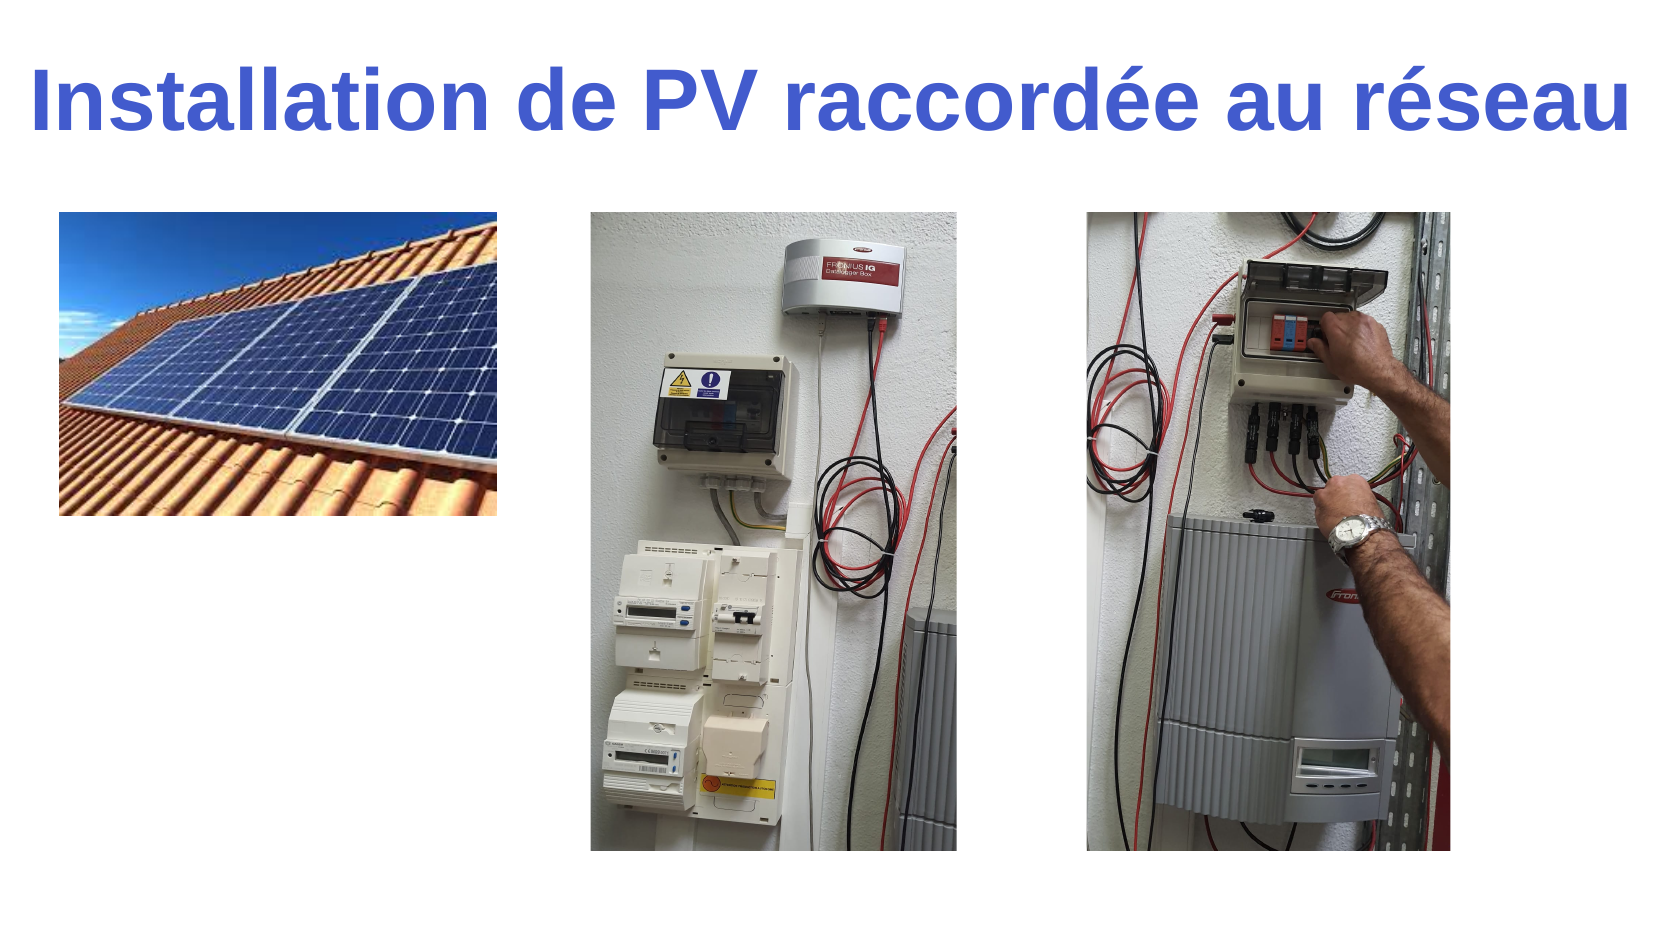

# Installation de PV raccordée au réseau